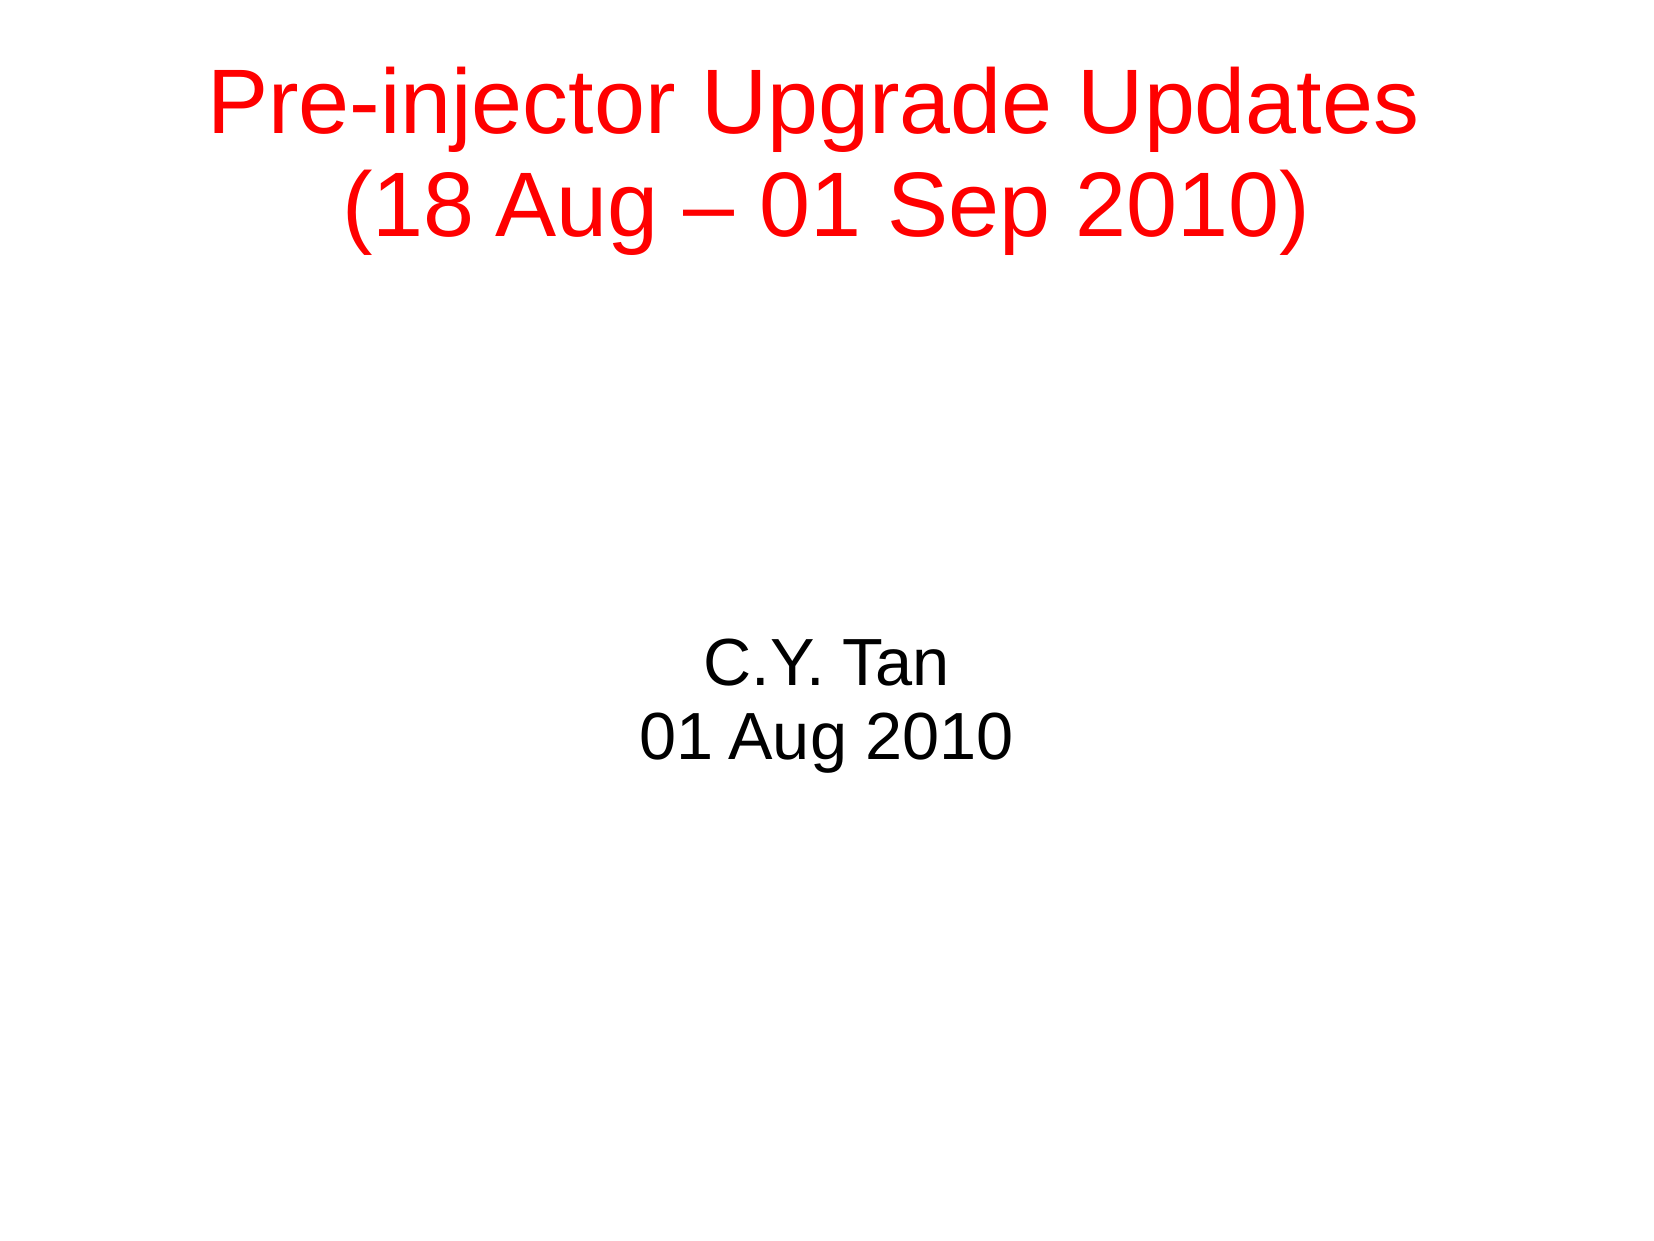

# Pre-injector Upgrade Updates (18 Aug – 01 Sep 2010)
C.Y. Tan
01 Aug 2010